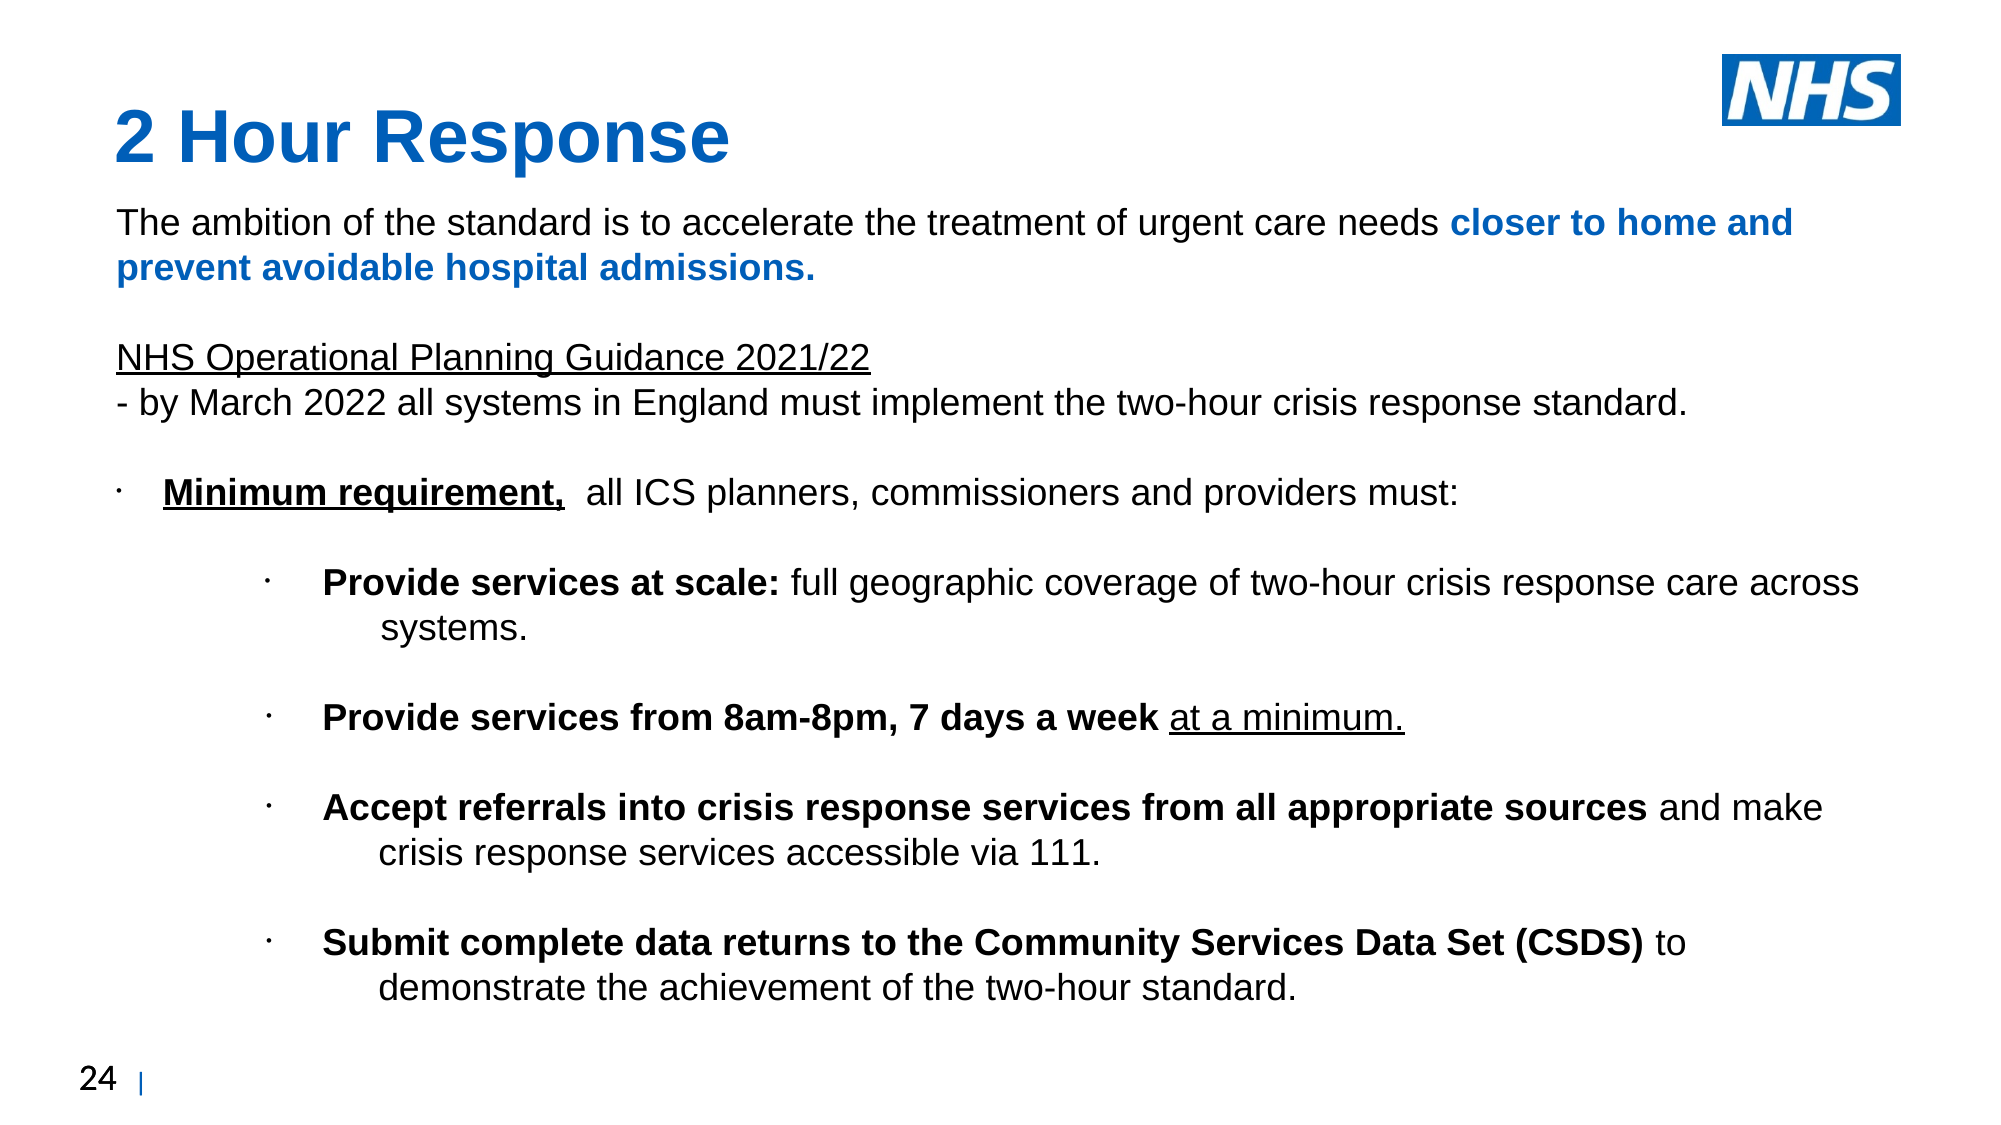

2 Hour Response
# The ambition of the standard is to accelerate the treatment of urgent care needs closer to home and prevent avoidable hospital admissions.
NHS Operational Planning Guidance 2021/22
- by March 2022 all systems in England must implement the two-hour crisis response standard.
Minimum requirement,  all ICS planners, commissioners and providers must:
Provide services at scale: full geographic coverage of two-hour crisis response care across systems.
Provide services from 8am-8pm, 7 days a week at a minimum.
Accept referrals into crisis response services from all appropriate sources and make crisis response services accessible via 111.
Submit complete data returns to the Community Services Data Set (CSDS) to demonstrate the achievement of the two-hour standard.